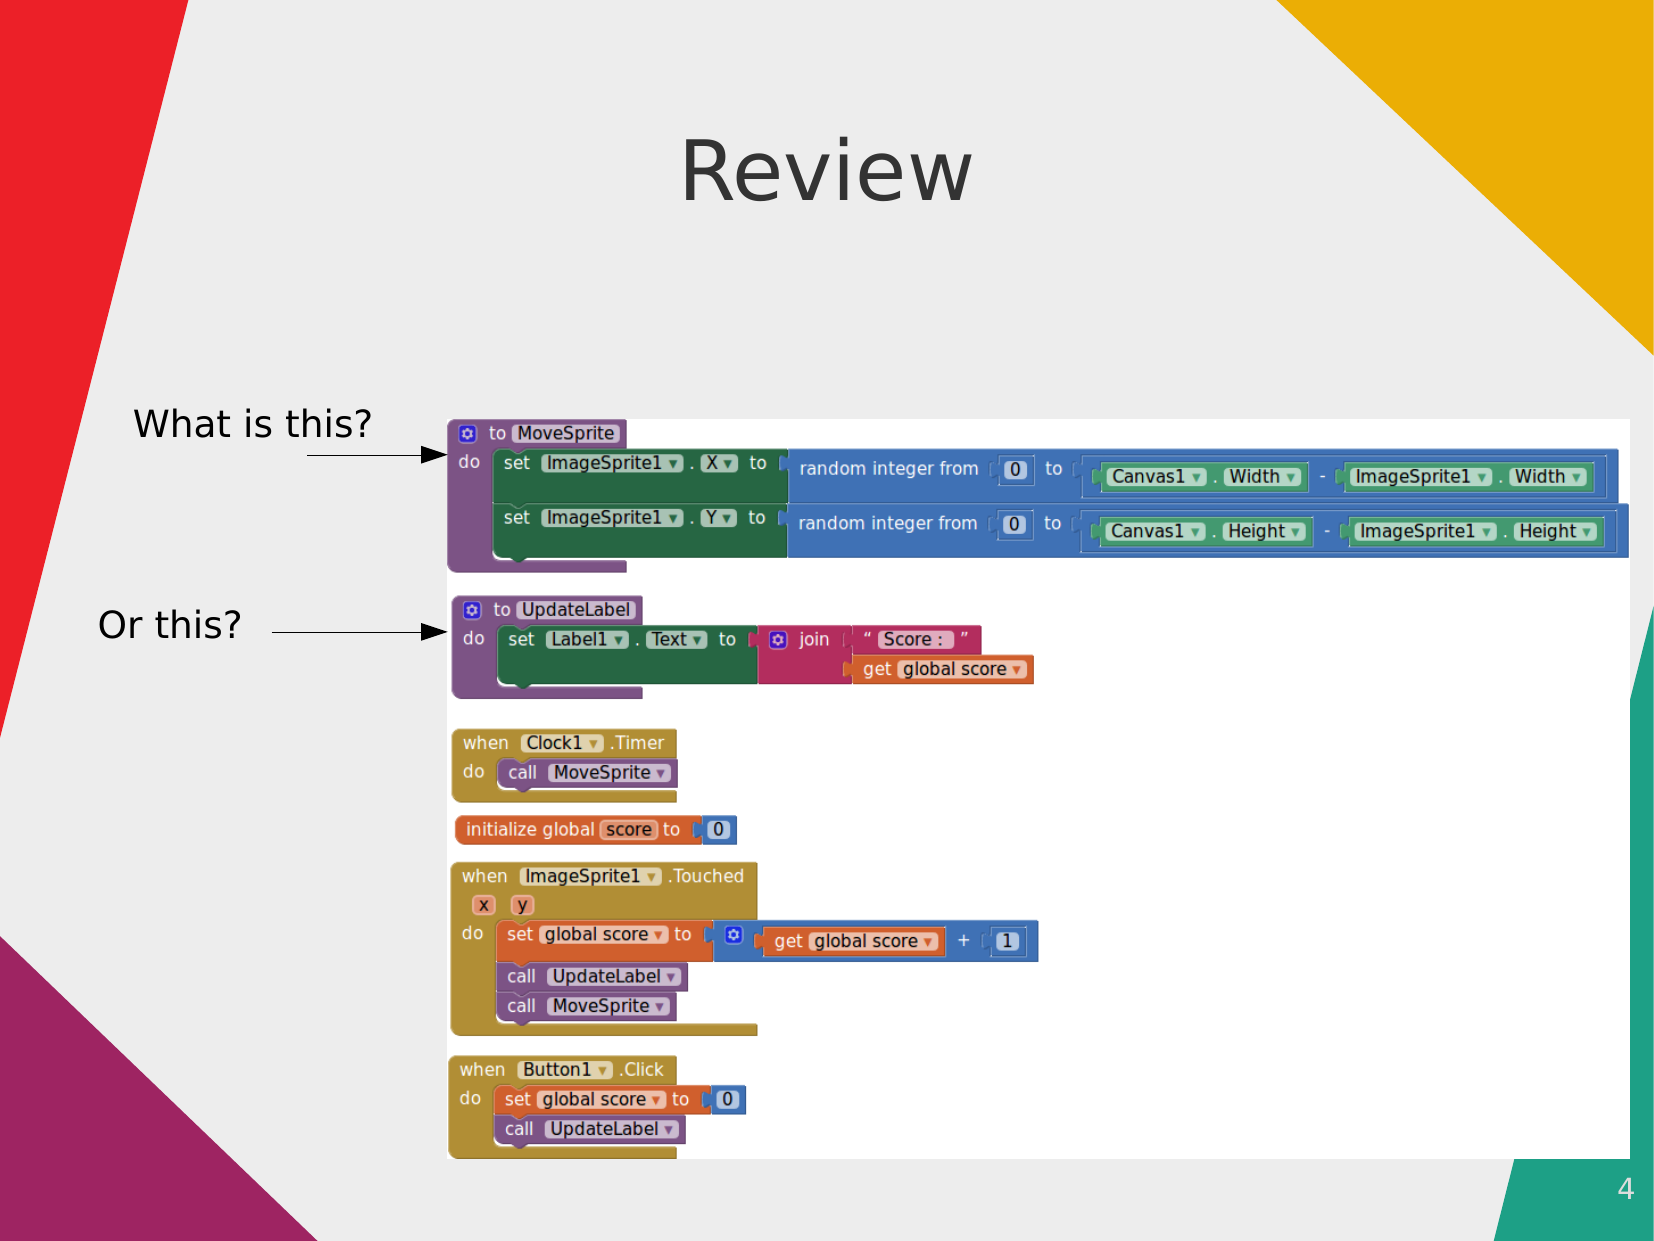

# Review
What is this?
Or this?
4